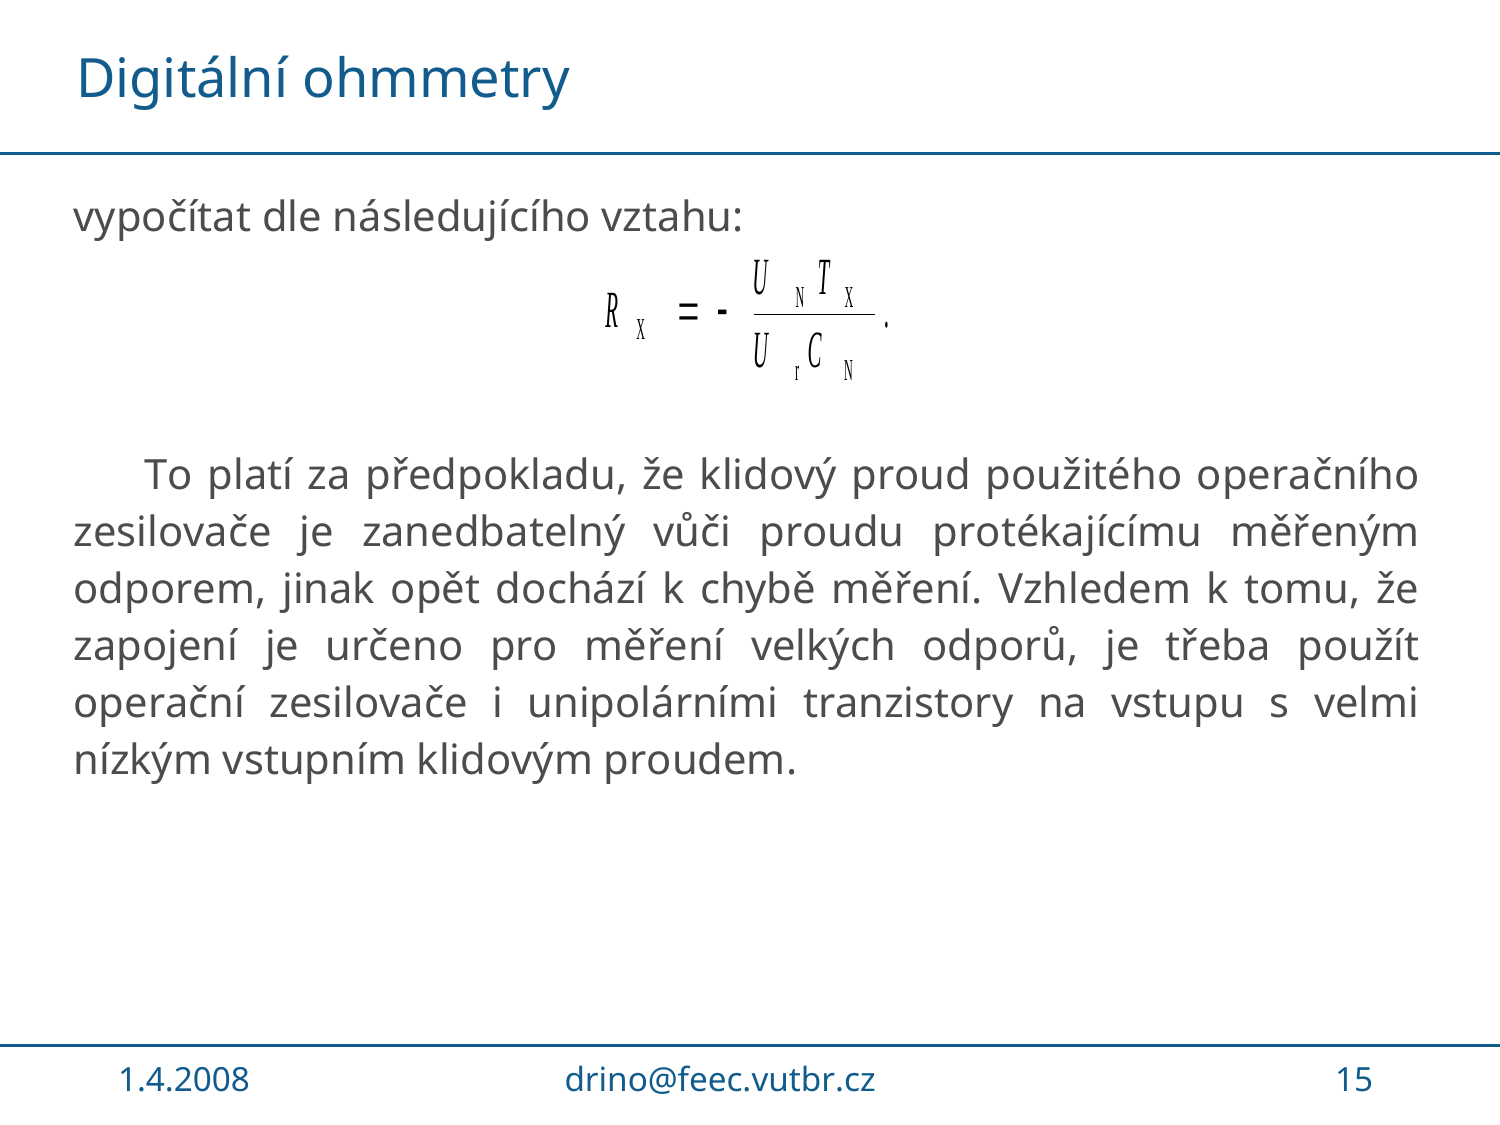

# Digitální ohmmetry
vypočítat dle následujícího vztahu:
To platí za předpokladu, že klidový proud použitého operačního zesilovače je zanedbatelný vůči proudu protékajícímu měřeným odporem, jinak opět dochází k chybě měření. Vzhledem k tomu, že zapojení je určeno pro měření velkých odporů, je třeba použít operační zesilovače i unipolárními tranzistory na vstupu s velmi nízkým vstupním klidovým proudem.
1.4.2008
drino@feec.vutbr.cz